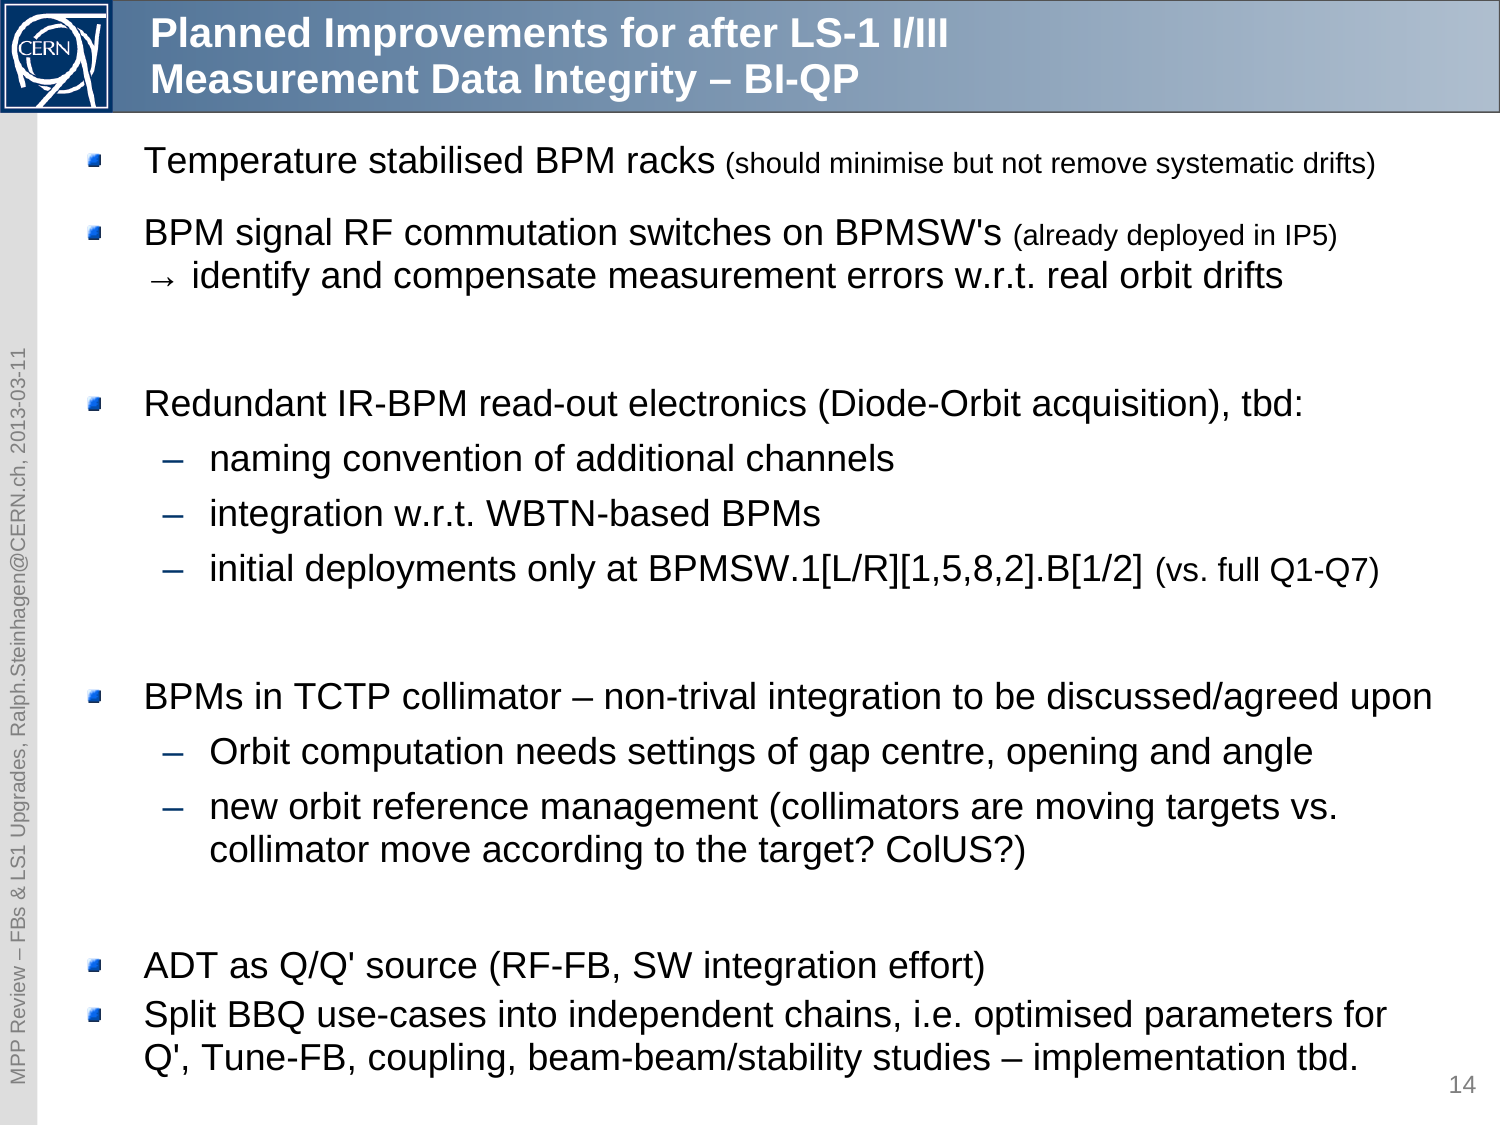

# Planned Improvements for after LS-1 I/III Measurement Data Integrity – BI-QP
Temperature stabilised BPM racks (should minimise but not remove systematic drifts)
BPM signal RF commutation switches on BPMSW's (already deployed in IP5)	→ identify and compensate measurement errors w.r.t. real orbit drifts
Redundant IR-BPM read-out electronics (Diode-Orbit acquisition), tbd:
naming convention of additional channels
integration w.r.t. WBTN-based BPMs
initial deployments only at BPMSW.1[L/R][1,5,8,2].B[1/2] (vs. full Q1-Q7)
BPMs in TCTP collimator – non-trival integration to be discussed/agreed upon
Orbit computation needs settings of gap centre, opening and angle
new orbit reference management (collimators are moving targets vs. collimator move according to the target? ColUS?)
ADT as Q/Q' source (RF-FB, SW integration effort)
Split BBQ use-cases into independent chains, i.e. optimised parameters for Q', Tune-FB, coupling, beam-beam/stability studies – implementation tbd.